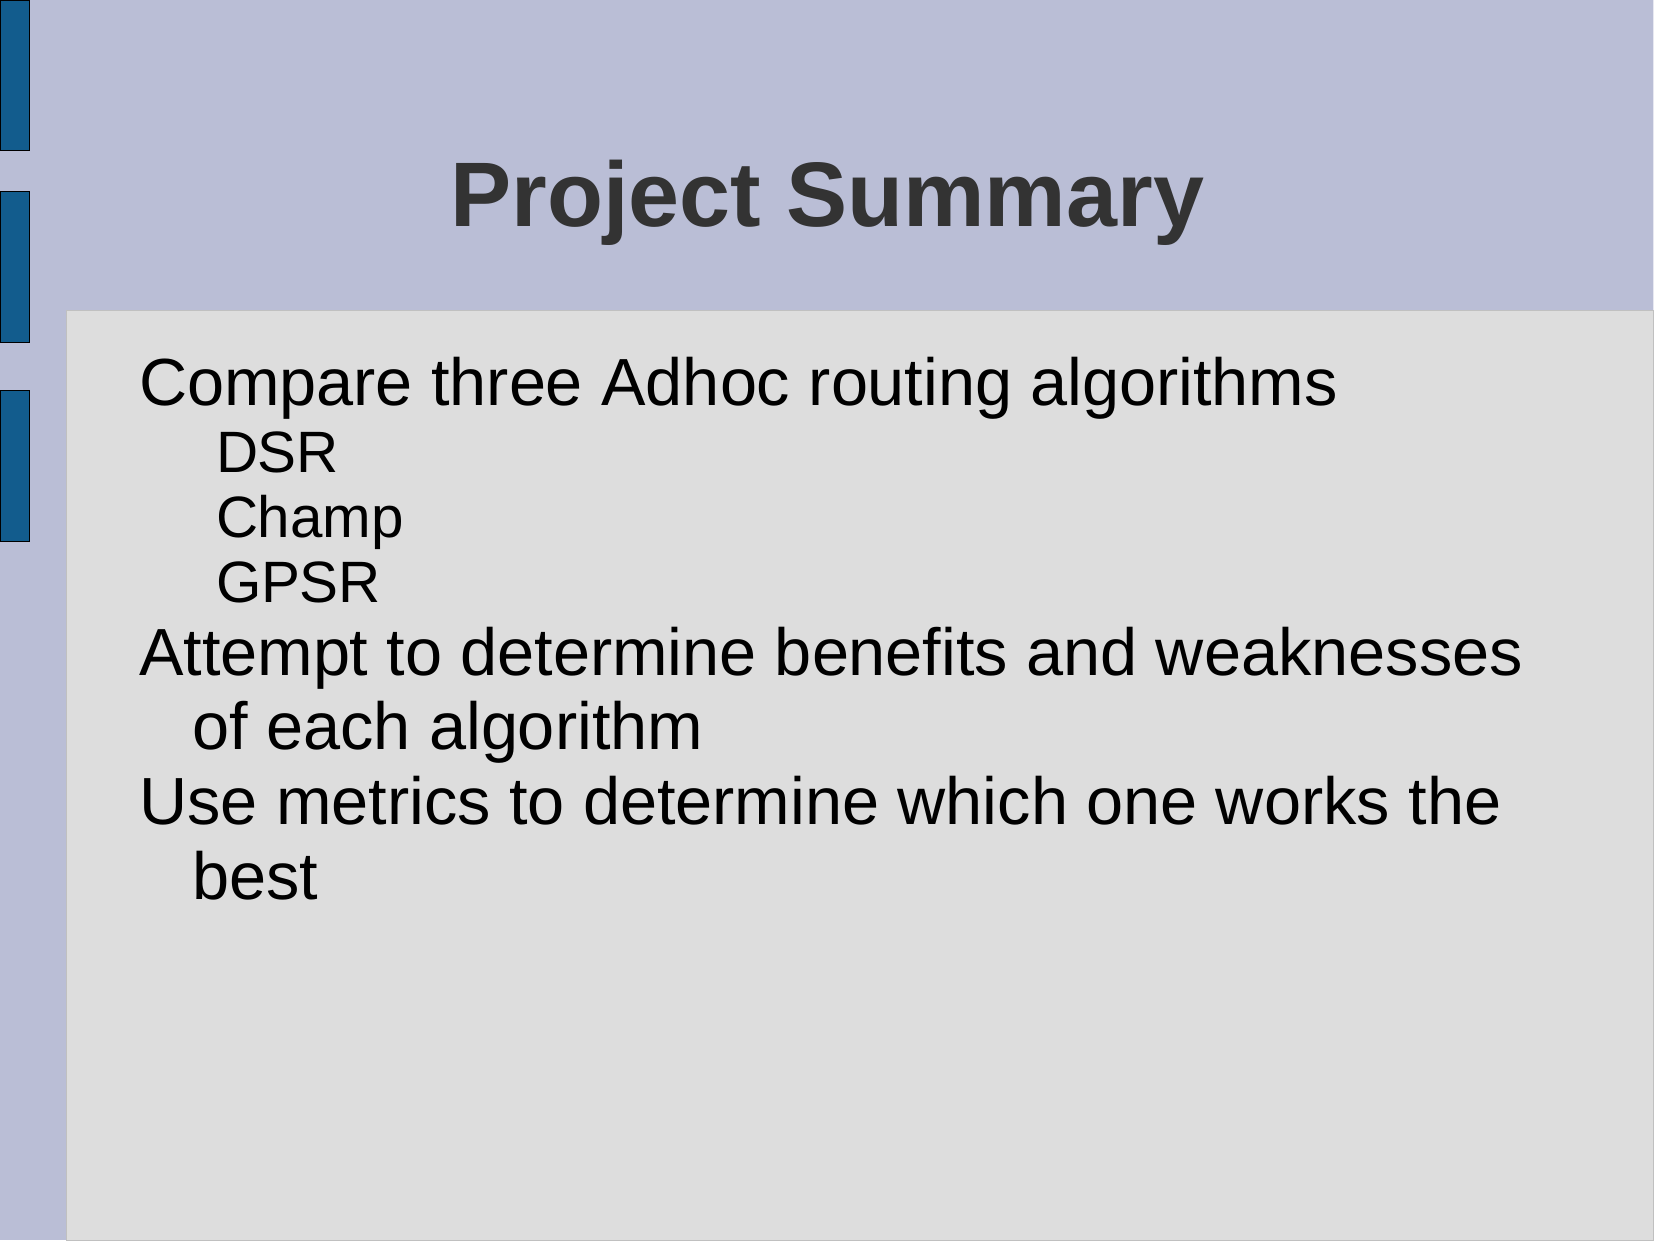

# Project Summary
Compare three Adhoc routing algorithms
DSR
Champ
GPSR
Attempt to determine benefits and weaknesses of each algorithm
Use metrics to determine which one works the best